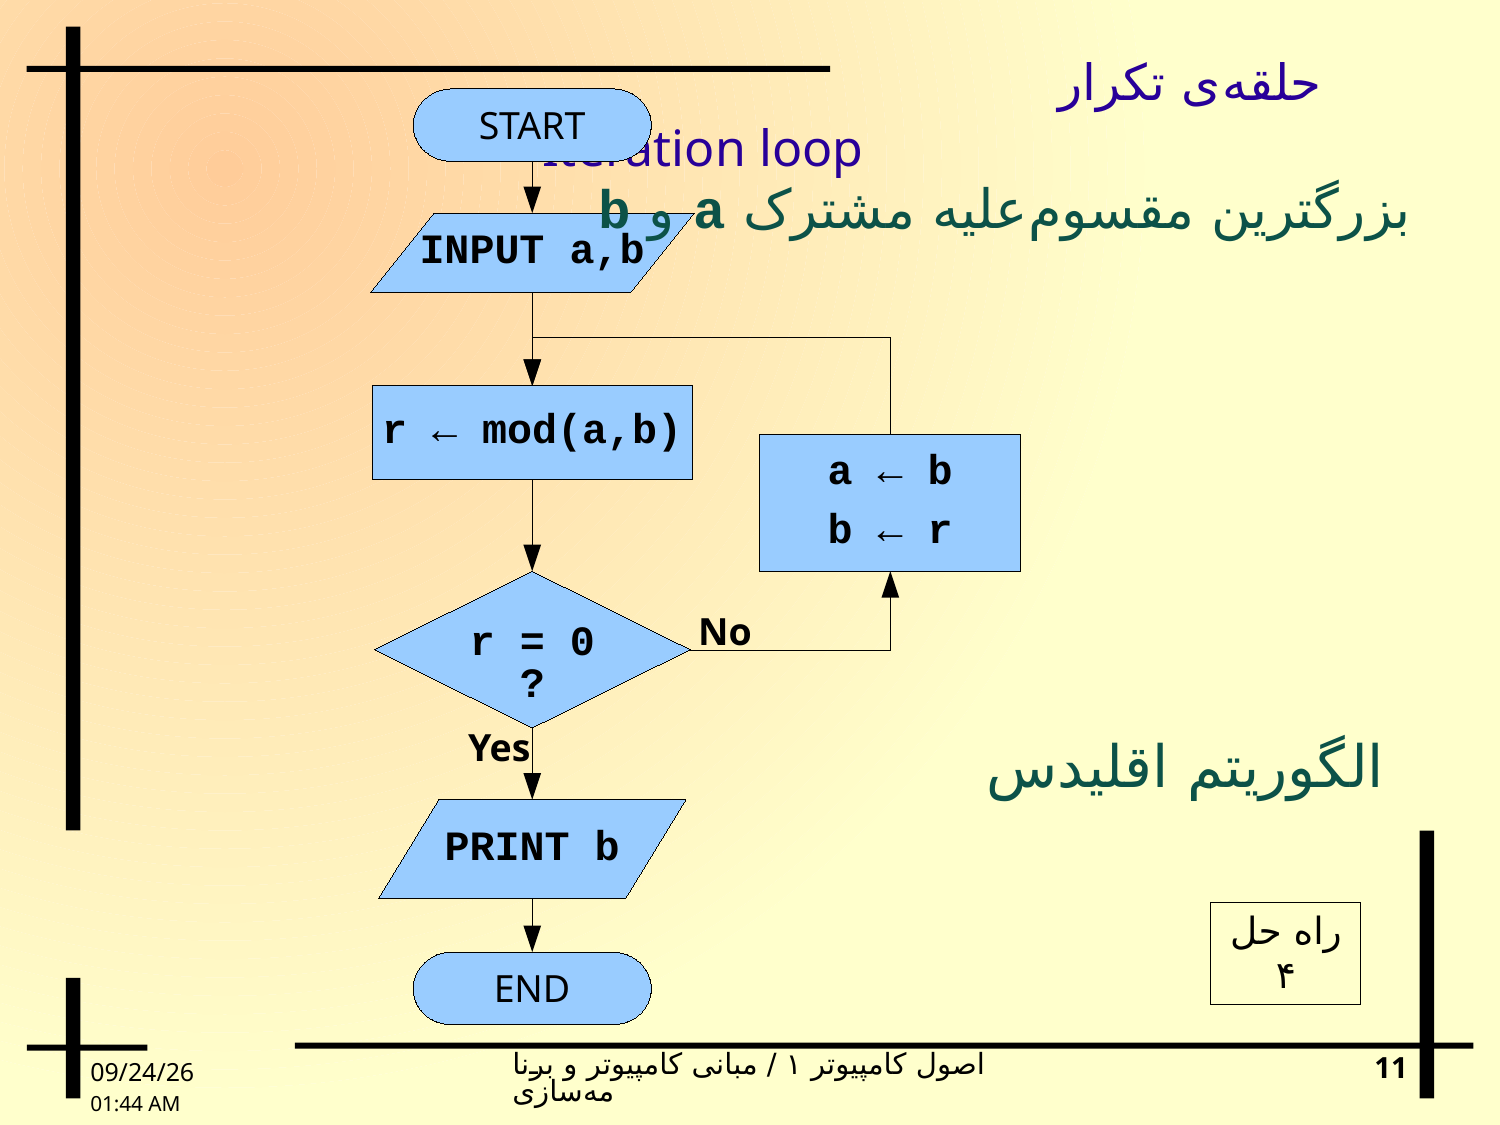

# حلقه‌ی تکرار Iteration loop
START
بزرگترین مقسوم‌علیه مشترک a و b
INPUT a,b
r ← mod(a,b)
a ← b
b ← r
r = 0
?
No
Yes
الگوریتم اقلیدس
PRINT b
راه حل ۴
END
اصول کامپیوتر ۱ / مبانی کامپیوتر و برنامه‌سازی
11